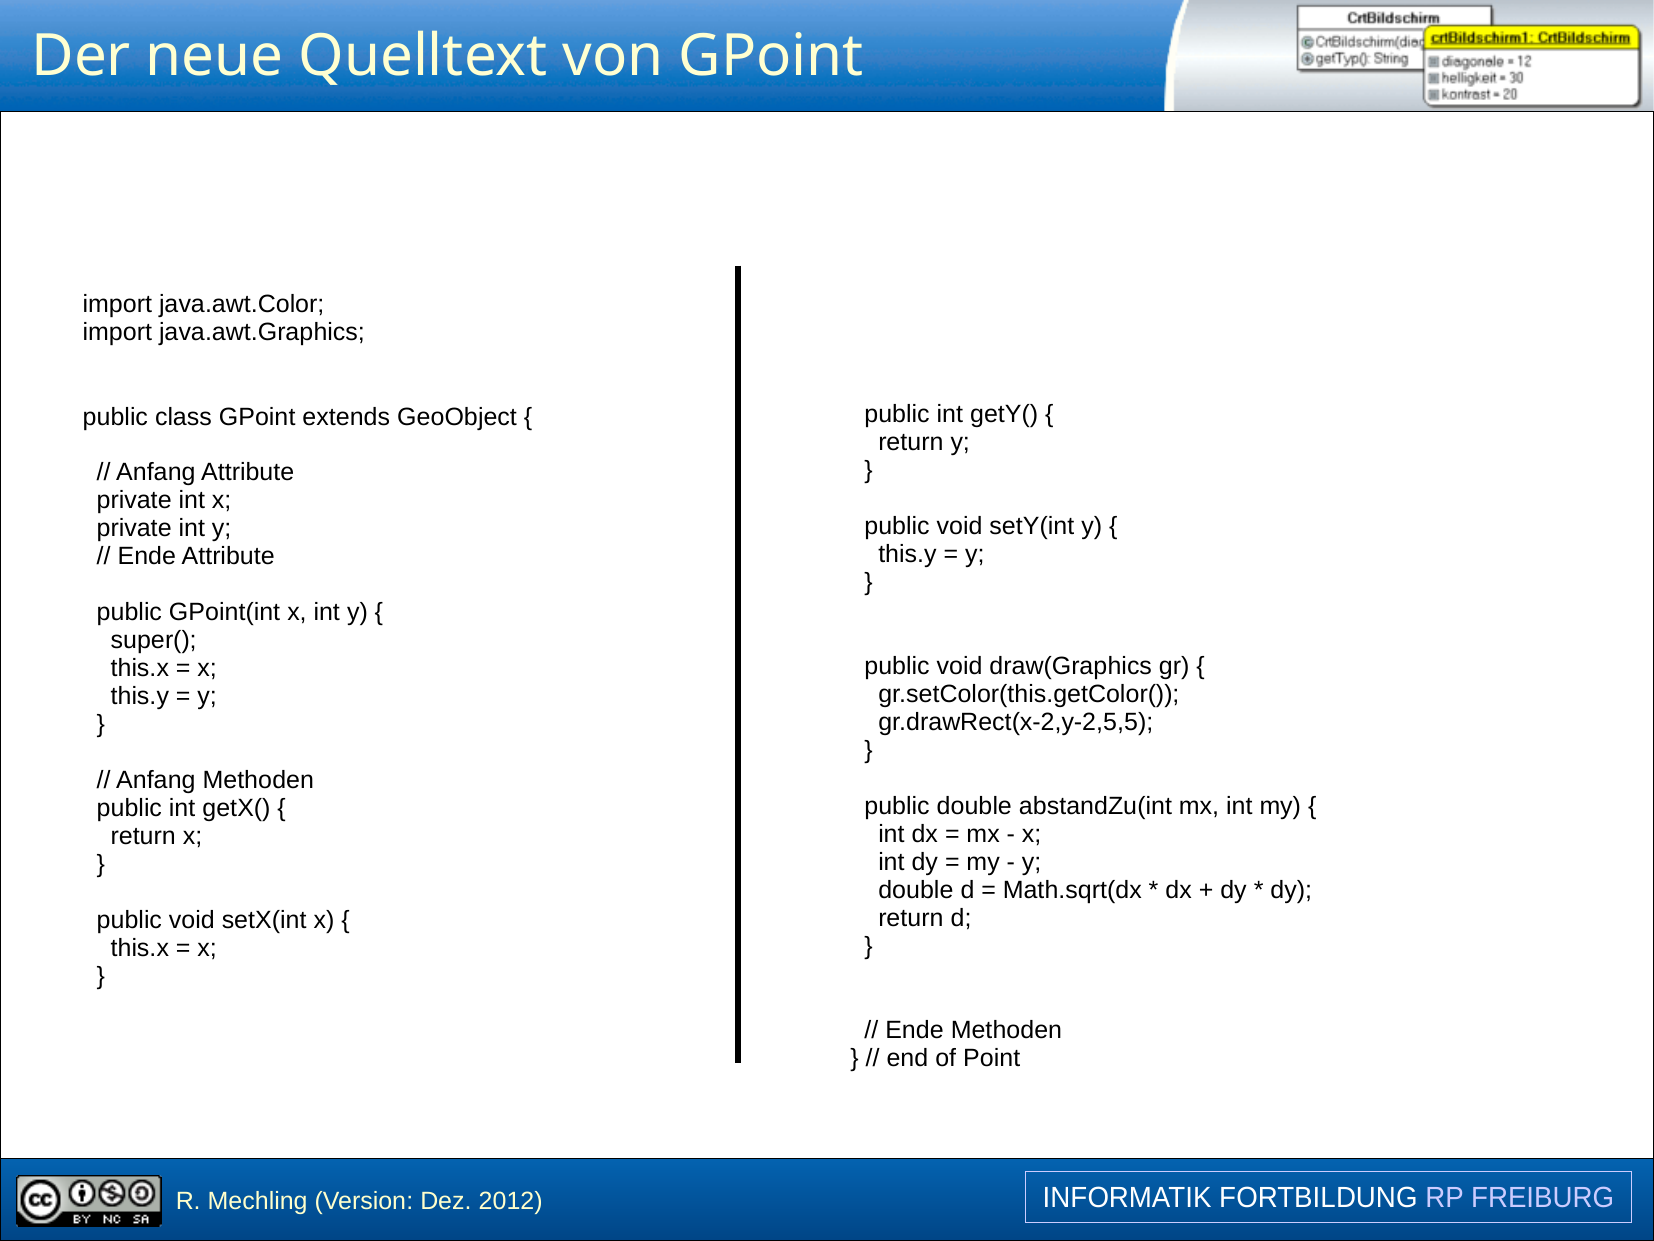

# Der neue Quelltext von GPoint
import java.awt.Color;
import java.awt.Graphics;
public class GPoint extends GeoObject {
 // Anfang Attribute
 private int x;
 private int y;
 // Ende Attribute
 public GPoint(int x, int y) {
 super();
 this.x = x;
 this.y = y;
 }
 // Anfang Methoden
 public int getX() {
 return x;
 }
 public void setX(int x) {
 this.x = x;
 }
 public int getY() {
 return y;
 }
 public void setY(int y) {
 this.y = y;
 }
 public void draw(Graphics gr) {
 gr.setColor(this.getColor());
 gr.drawRect(x-2,y-2,5,5);
 }
 public double abstandZu(int mx, int my) {
 int dx = mx - x;
 int dy = my - y;
 double d = Math.sqrt(dx * dx + dy * dy);
 return d;
 }
 // Ende Methoden
} // end of Point